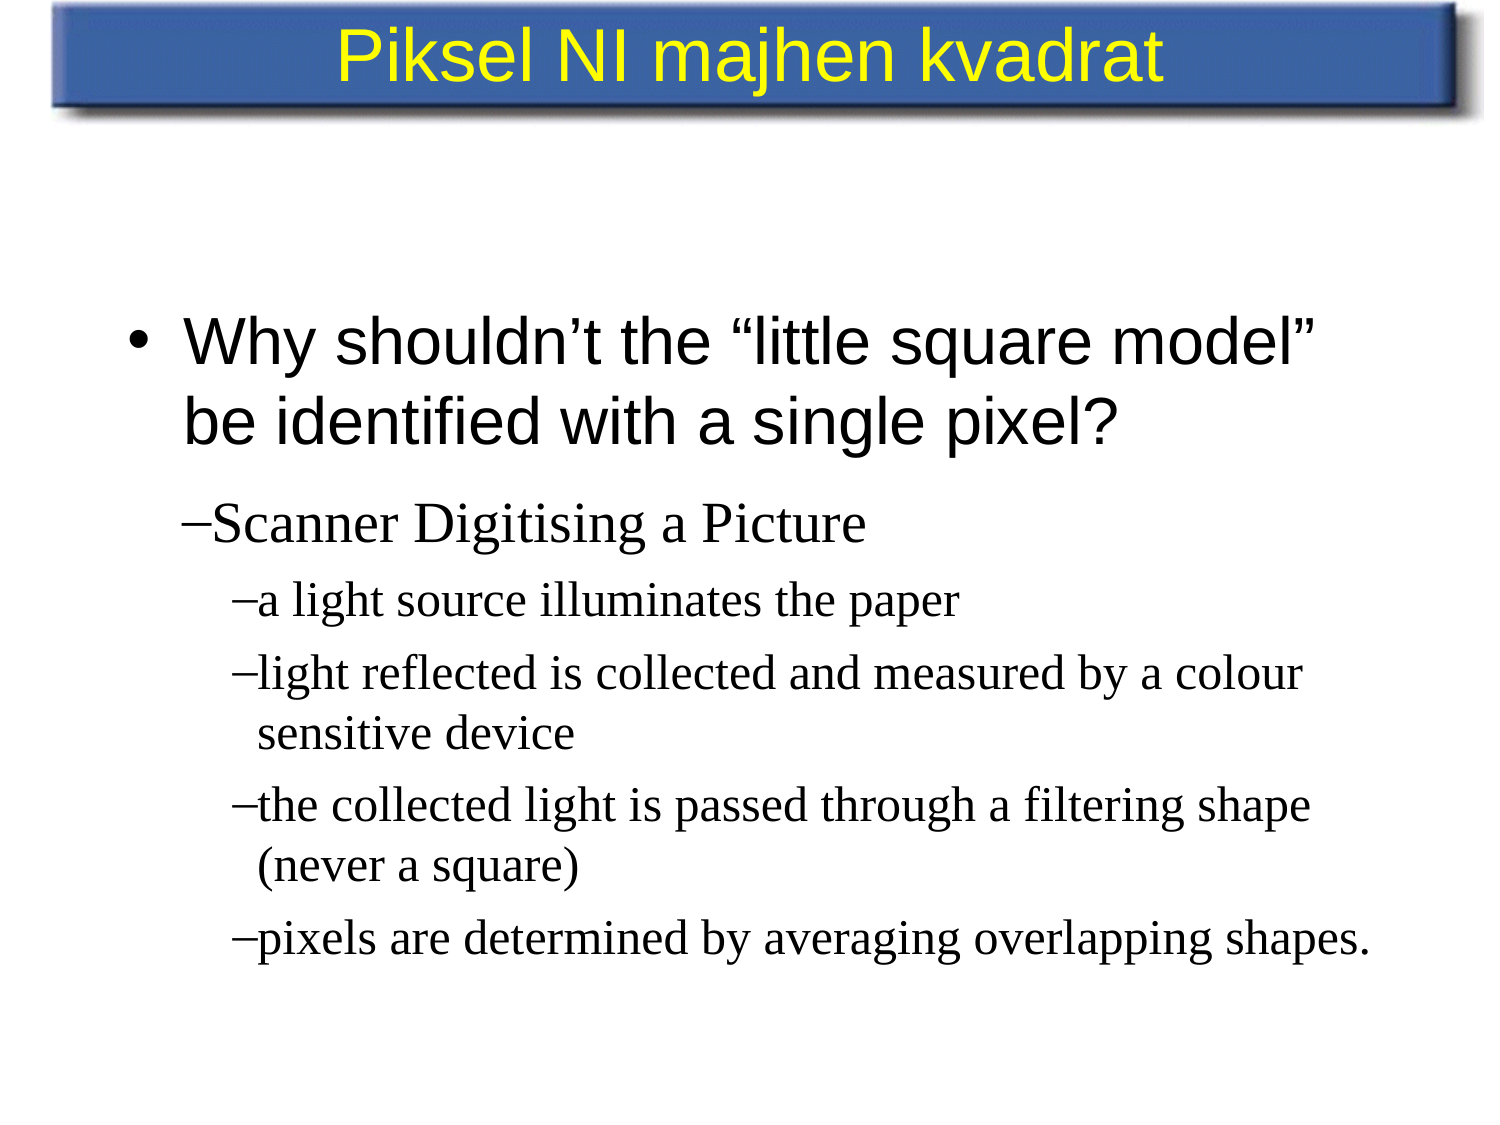

# Piksel NI majhen kvadrat
Why shouldn’t the “little square model” be identified with a single pixel?
Scanner Digitising a Picture
a light source illuminates the paper
light reflected is collected and measured by a colour sensitive device
the collected light is passed through a filtering shape (never a square)
pixels are determined by averaging overlapping shapes.